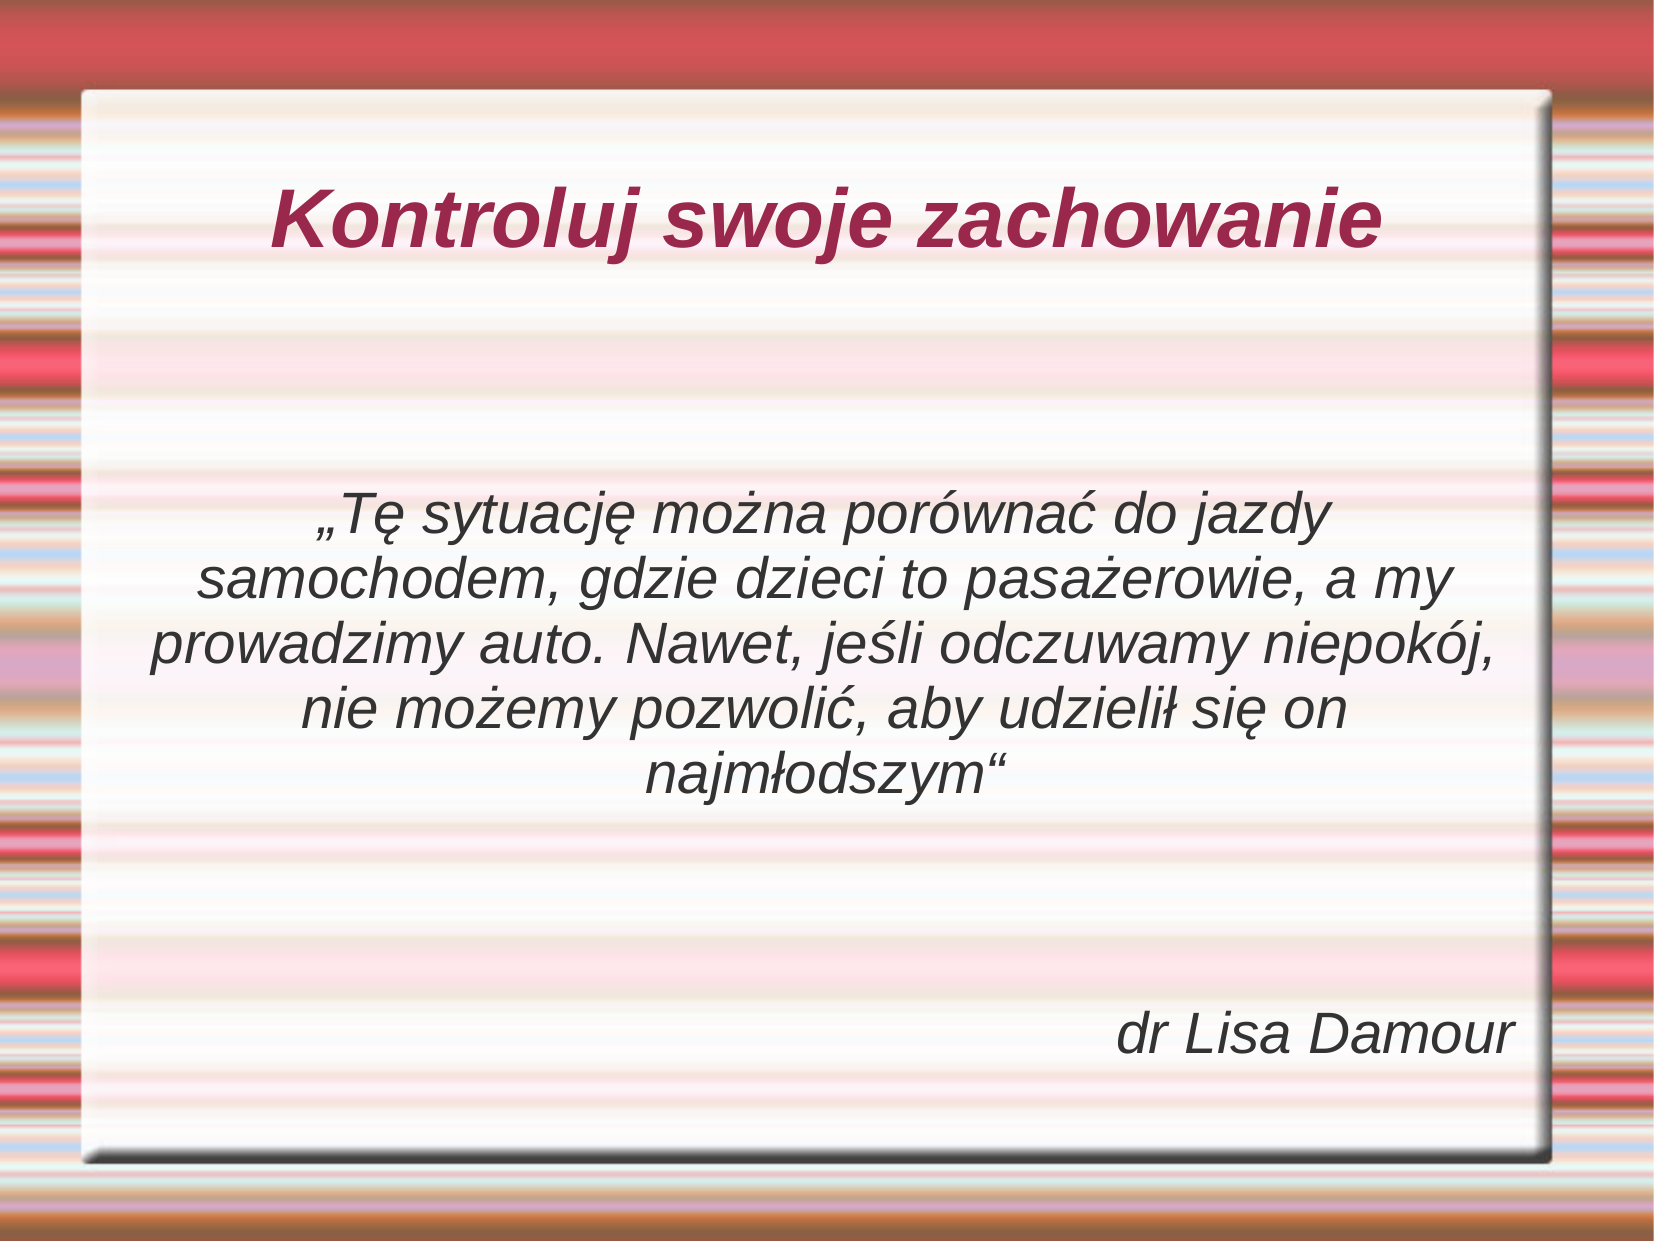

# Kontroluj swoje zachowanie
„Tę sytuację można porównać do jazdy samochodem, gdzie dzieci to pasażerowie, a my prowadzimy auto. Nawet, jeśli odczuwamy niepokój, nie możemy pozwolić, aby udzielił się on najmłodszym“
dr Lisa Damour